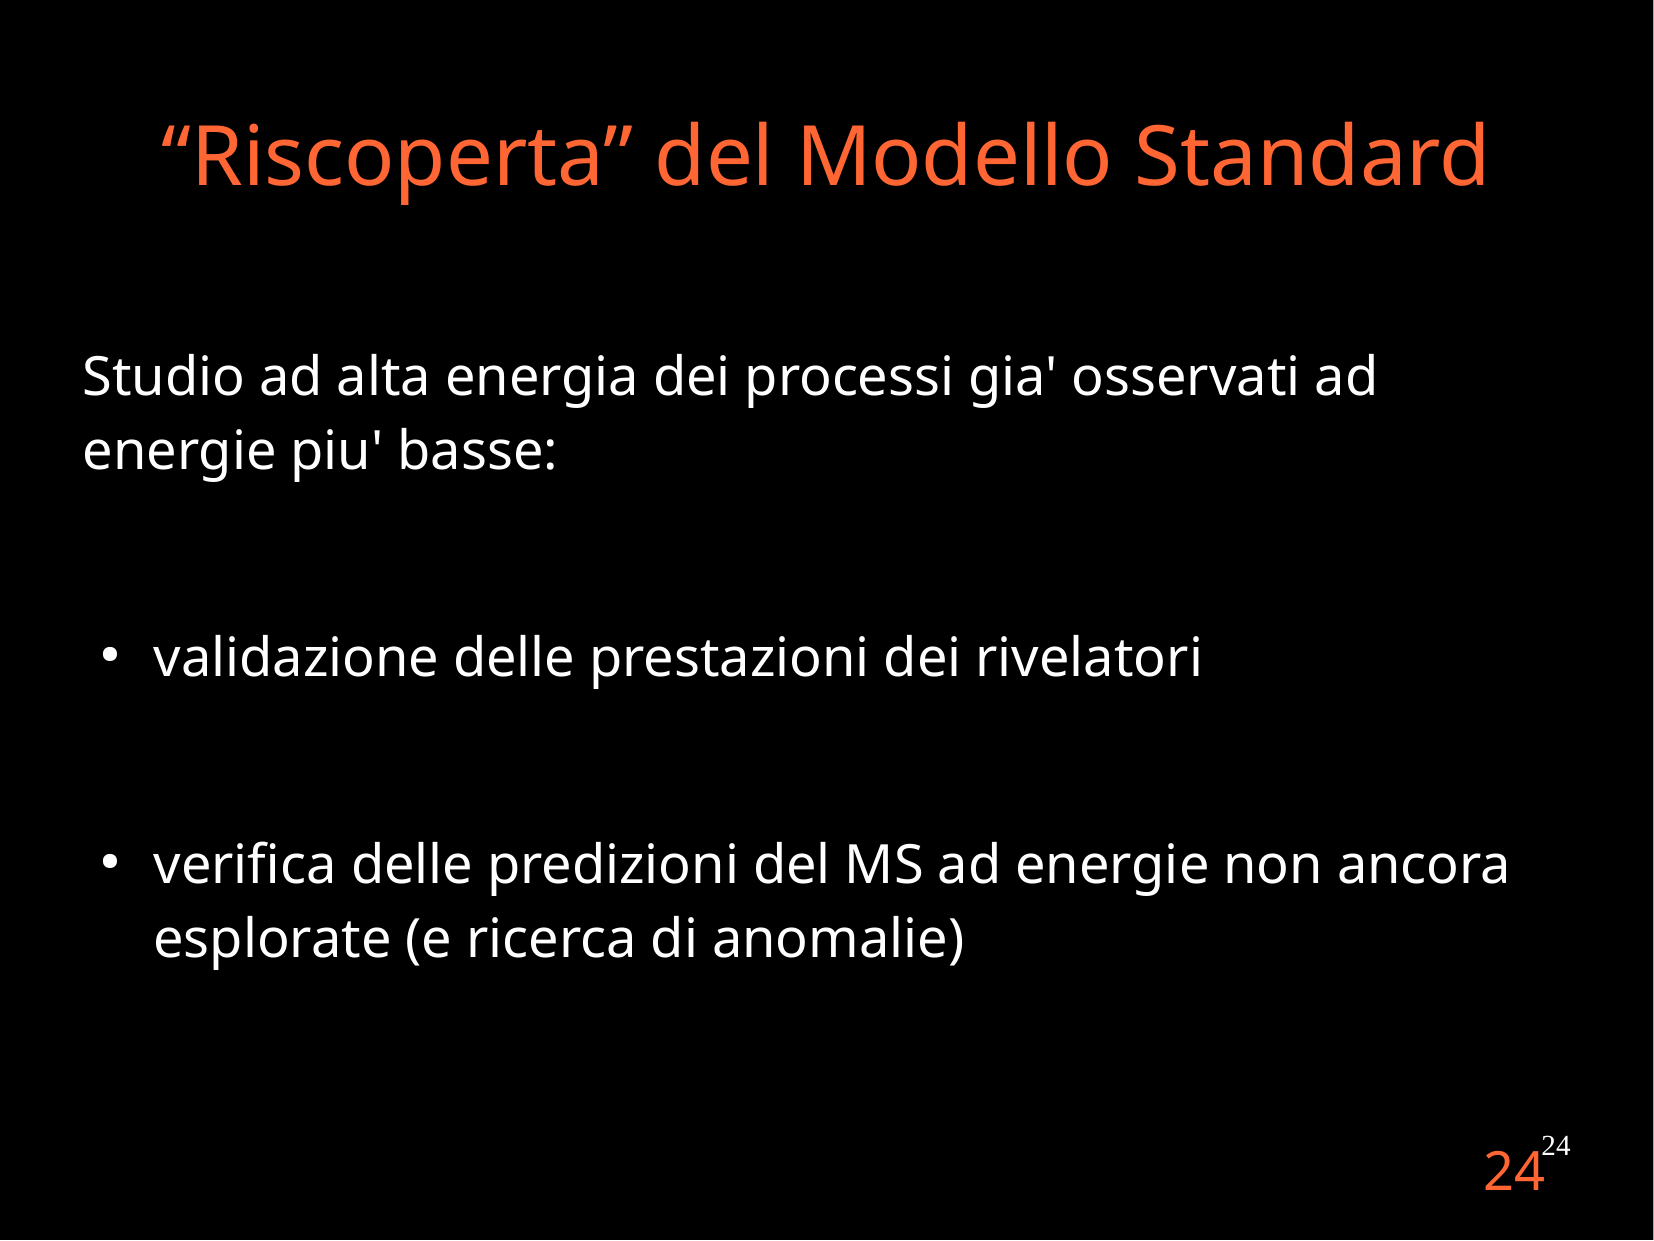

# “Riscoperta” del Modello Standard
Studio ad alta energia dei processi gia' osservati ad energie piu' basse:
validazione delle prestazioni dei rivelatori
verifica delle predizioni del MS ad energie non ancora esplorate (e ricerca di anomalie)
24